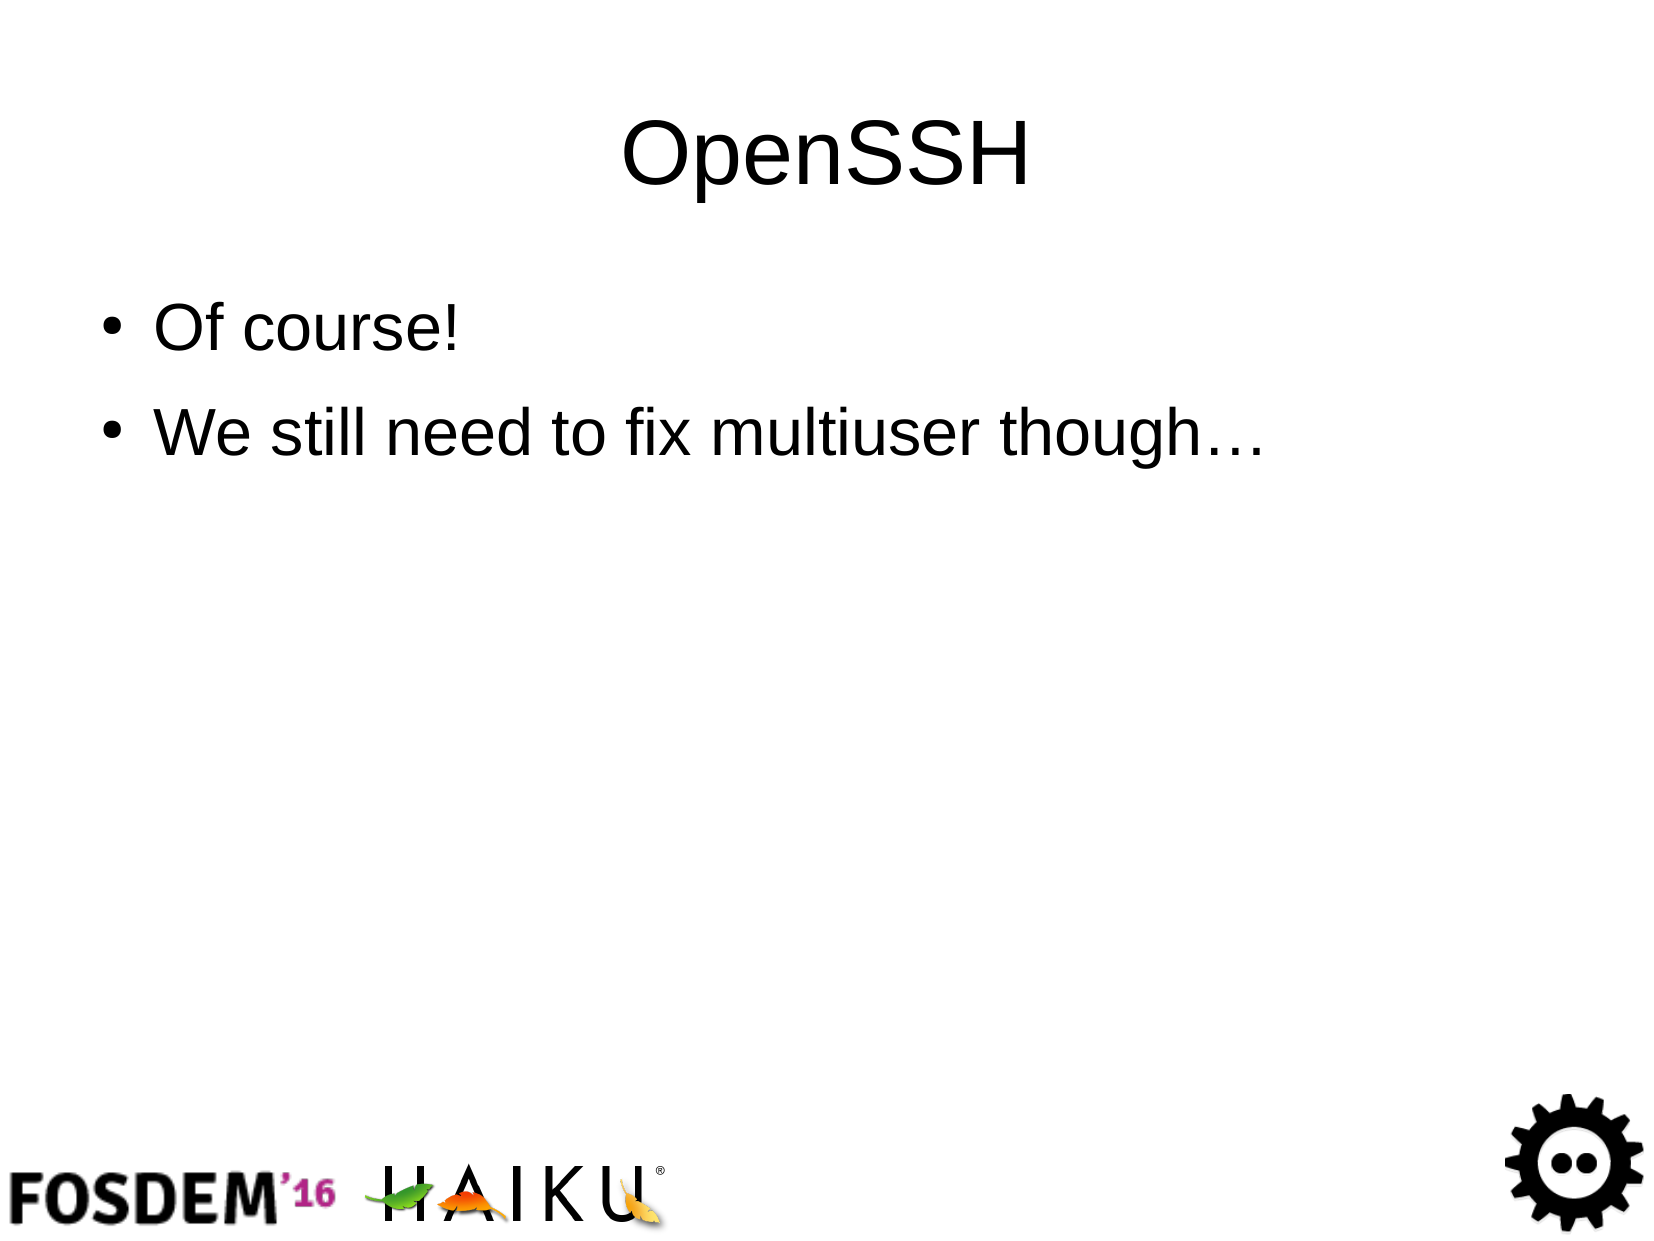

# OpenSSH
Of course!
We still need to fix multiuser though…